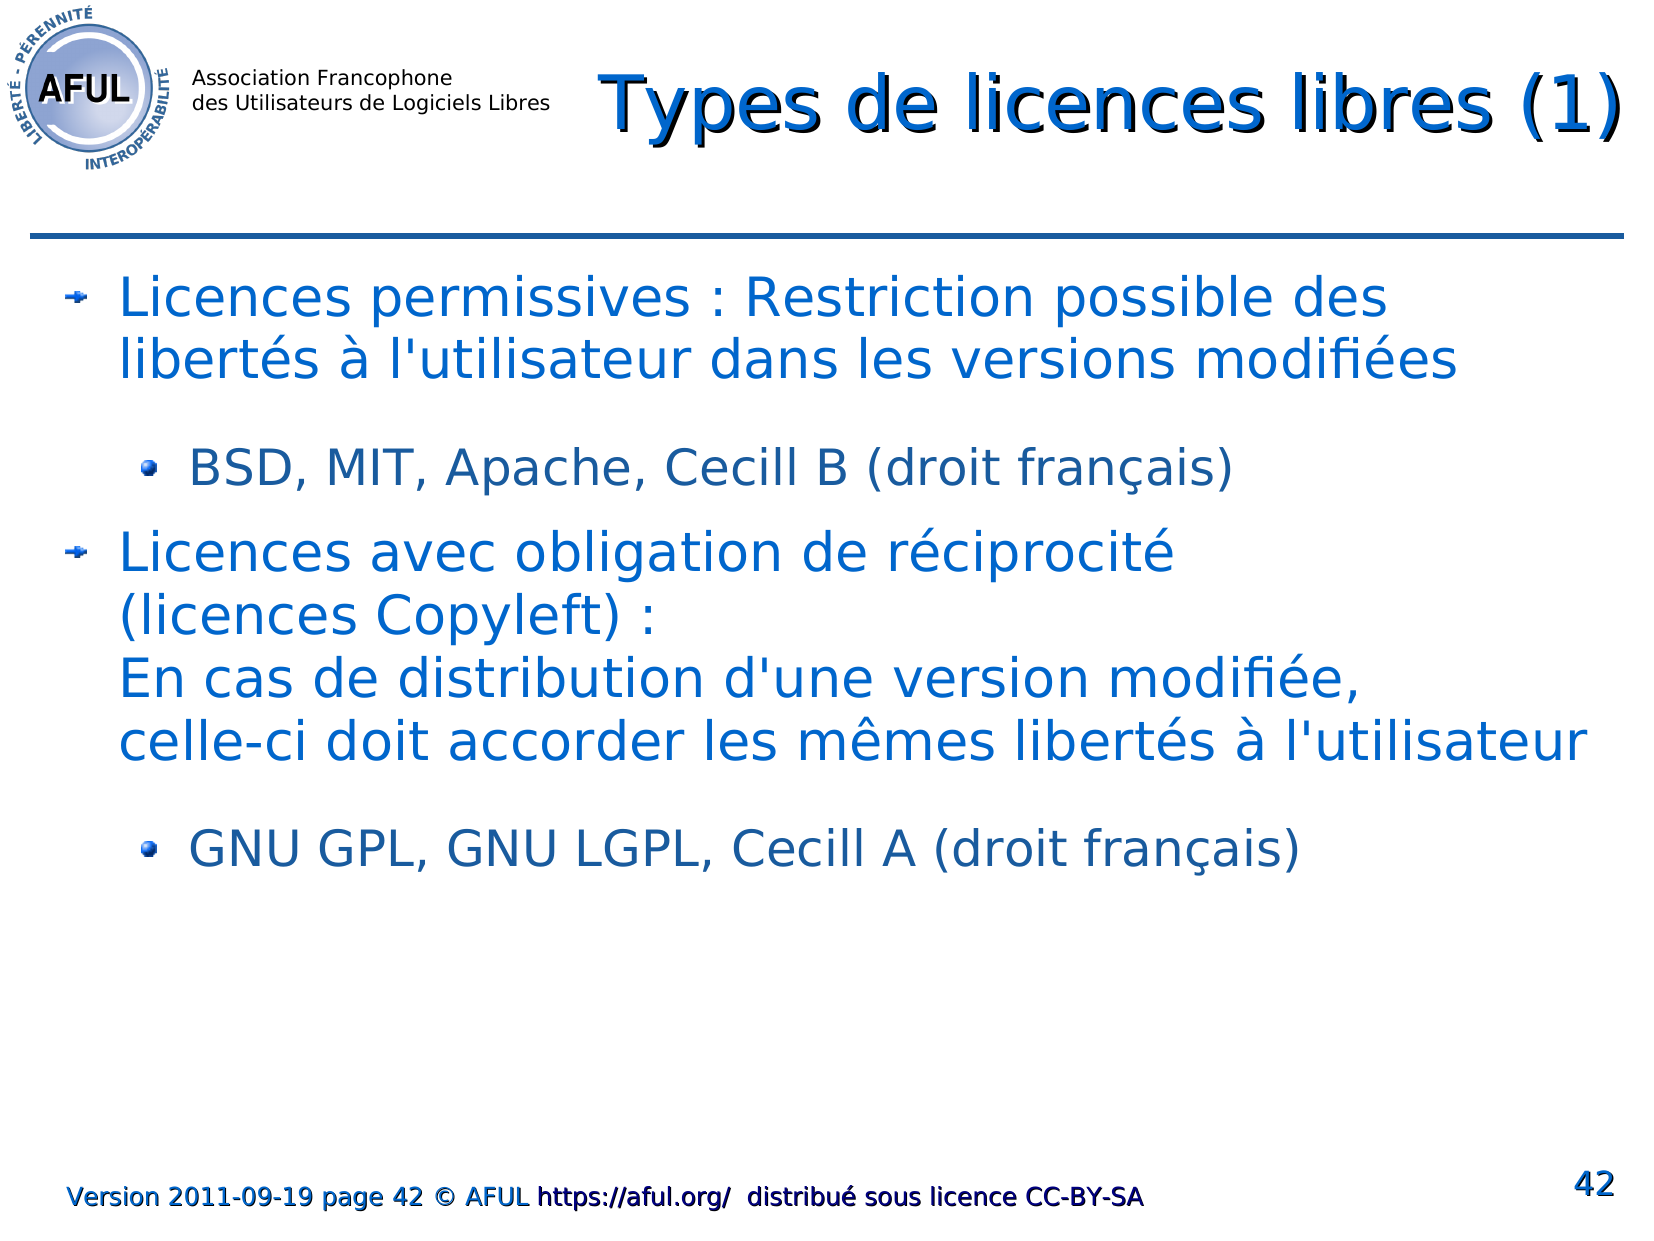

# Types de licences libres (1)
Licences permissives : Restriction possible des libertés à l'utilisateur dans les versions modifiées
BSD, MIT, Apache, Cecill B (droit français)
Licences avec obligation de réciprocité
(licences Copyleft) :
En cas de distribution d'une version modifiée,
celle-ci doit accorder les mêmes libertés à l'utilisateur
GNU GPL, GNU LGPL, Cecill A (droit français)